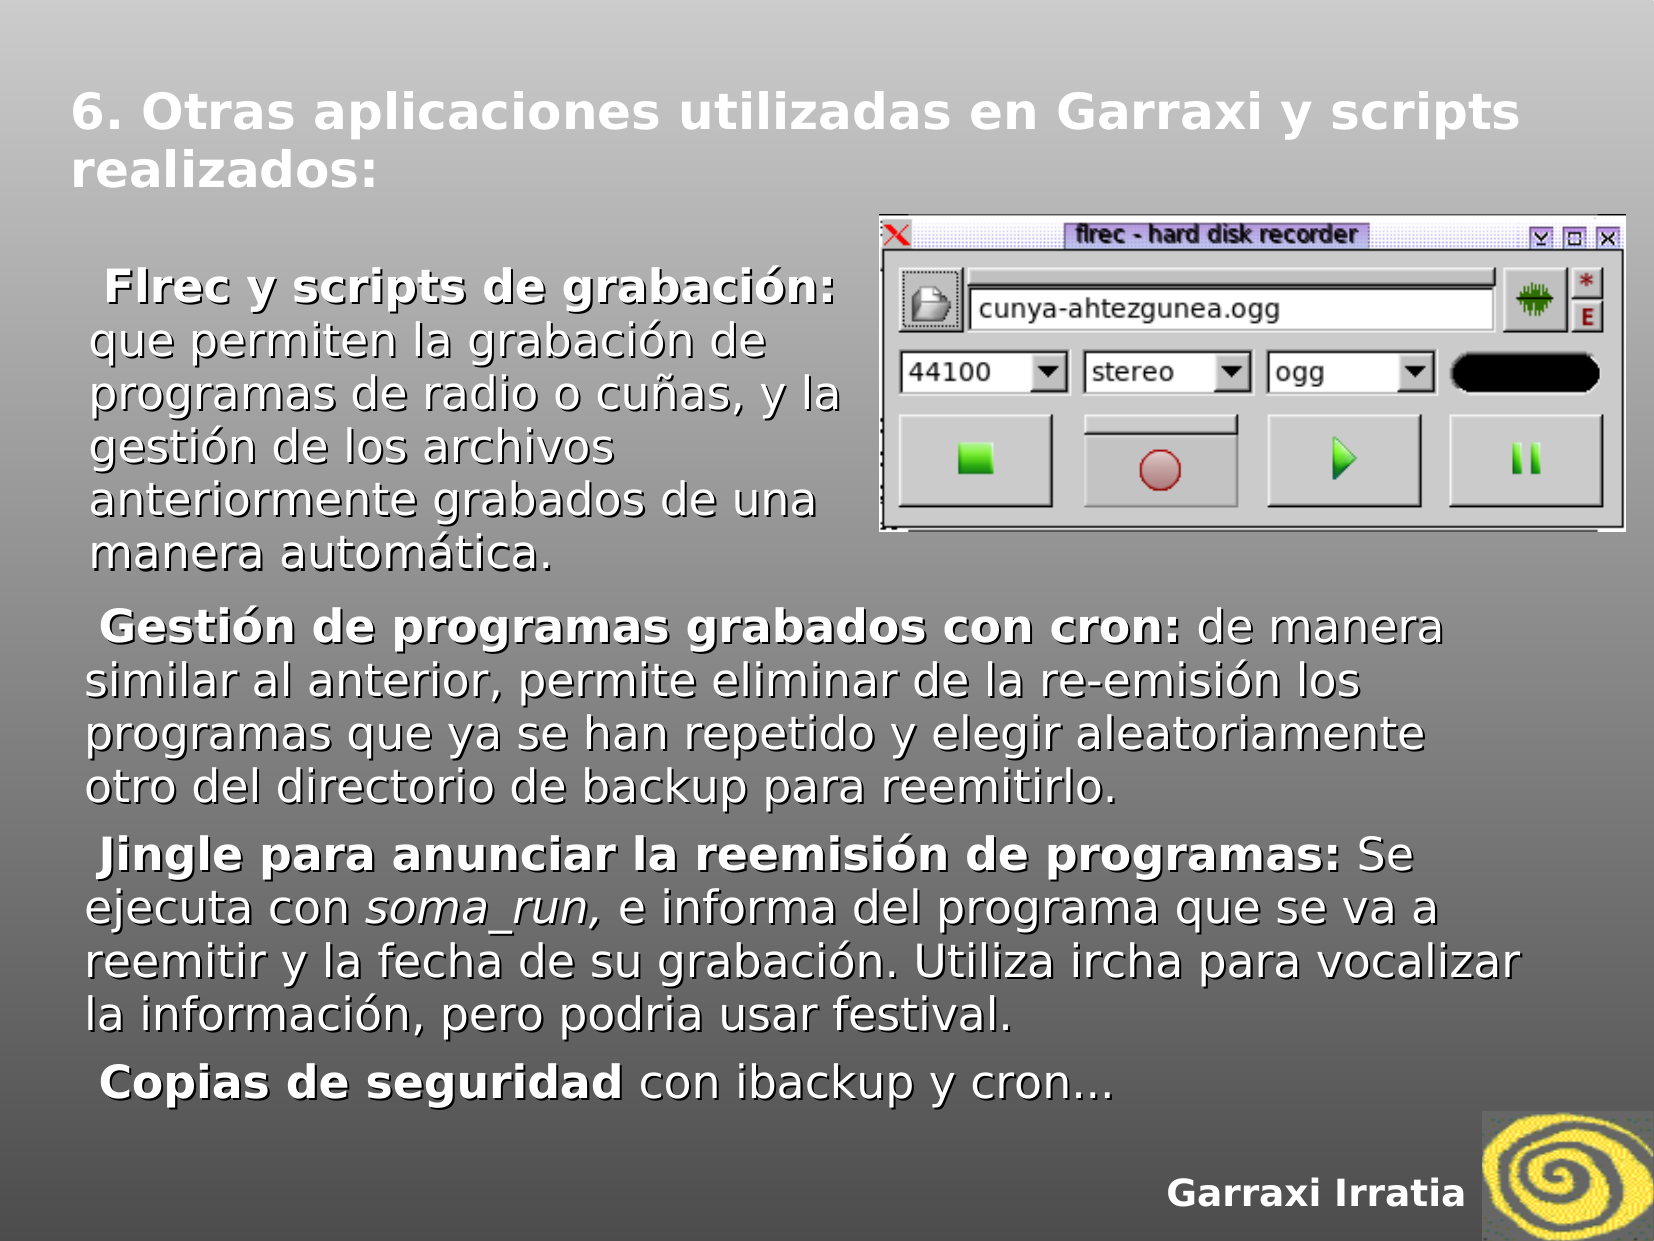

6. Otras aplicaciones utilizadas en Garraxi y scripts realizados:
 Flrec y scripts de grabación: que permiten la grabación de programas de radio o cuñas, y la gestión de los archivos anteriormente grabados de una manera automática.
 Gestión de programas grabados con cron: de manera similar al anterior, permite eliminar de la re-emisión los programas que ya se han repetido y elegir aleatoriamente otro del directorio de backup para reemitirlo.
 Jingle para anunciar la reemisión de programas: Se ejecuta con soma_run, e informa del programa que se va a reemitir y la fecha de su grabación. Utiliza ircha para vocalizar la información, pero podria usar festival.
 Copias de seguridad con ibackup y cron...